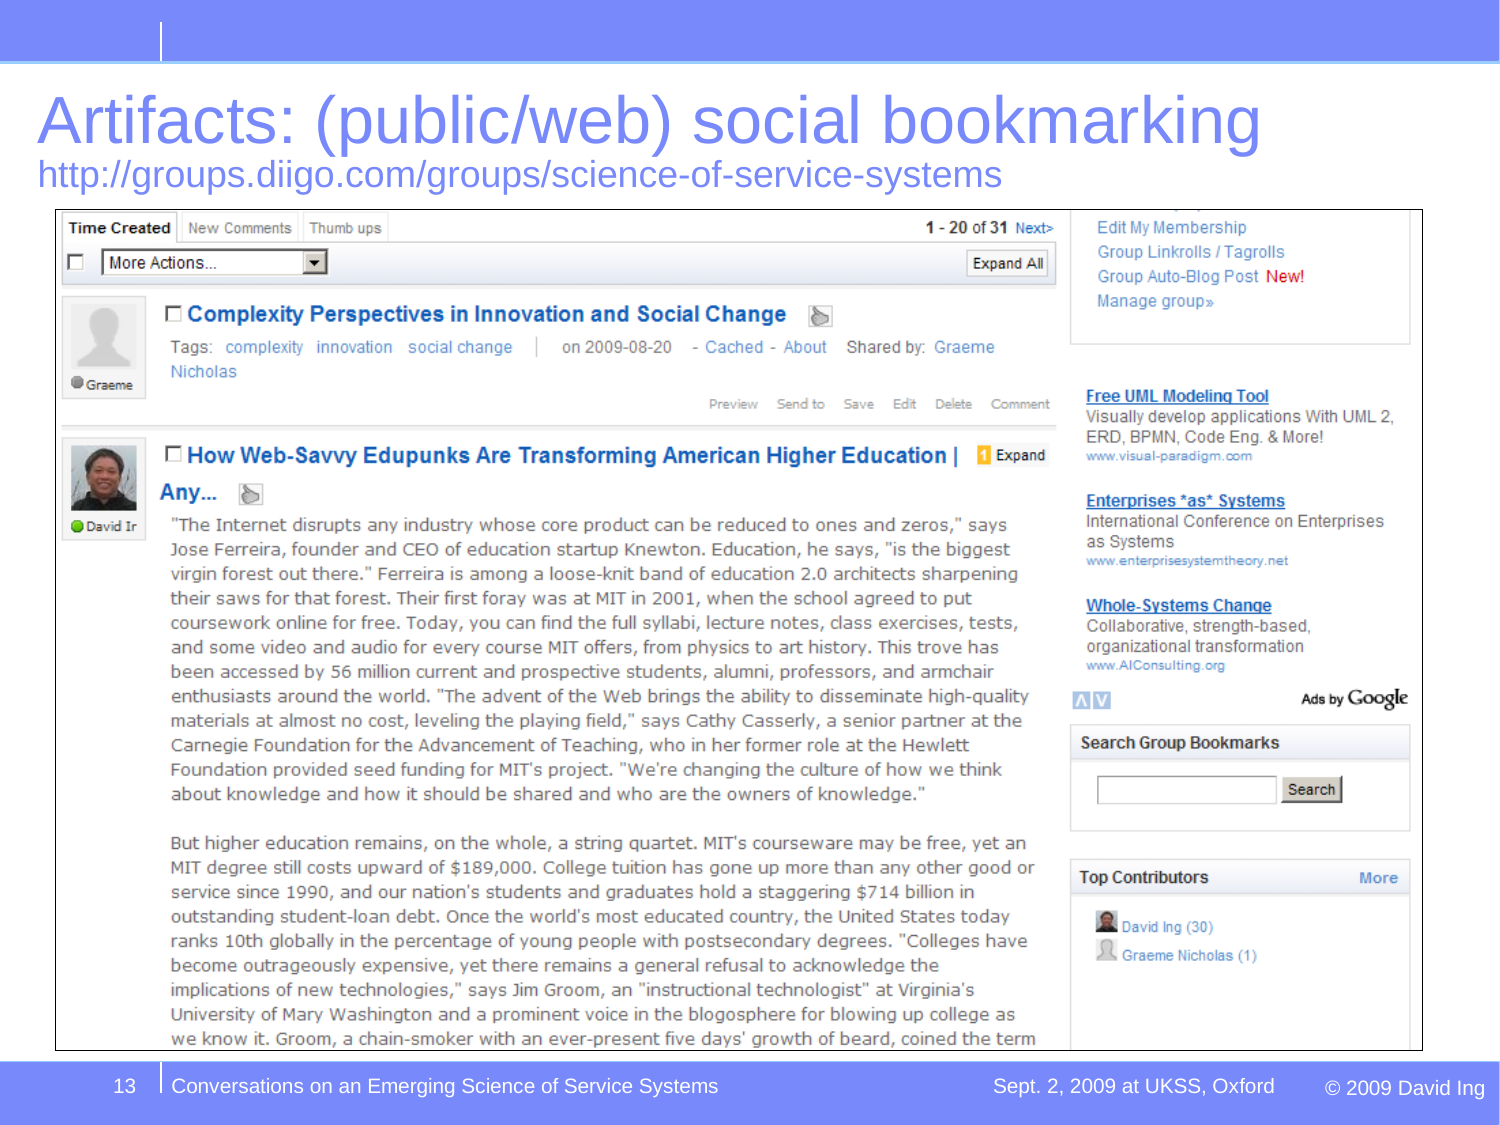

# Artifacts: (public/web) social bookmarking http://groups.diigo.com/groups/science-of-service-systems
13
Conversations on an Emerging Science of Service Systems
Sept. 2, 2009 at UKSS, Oxford